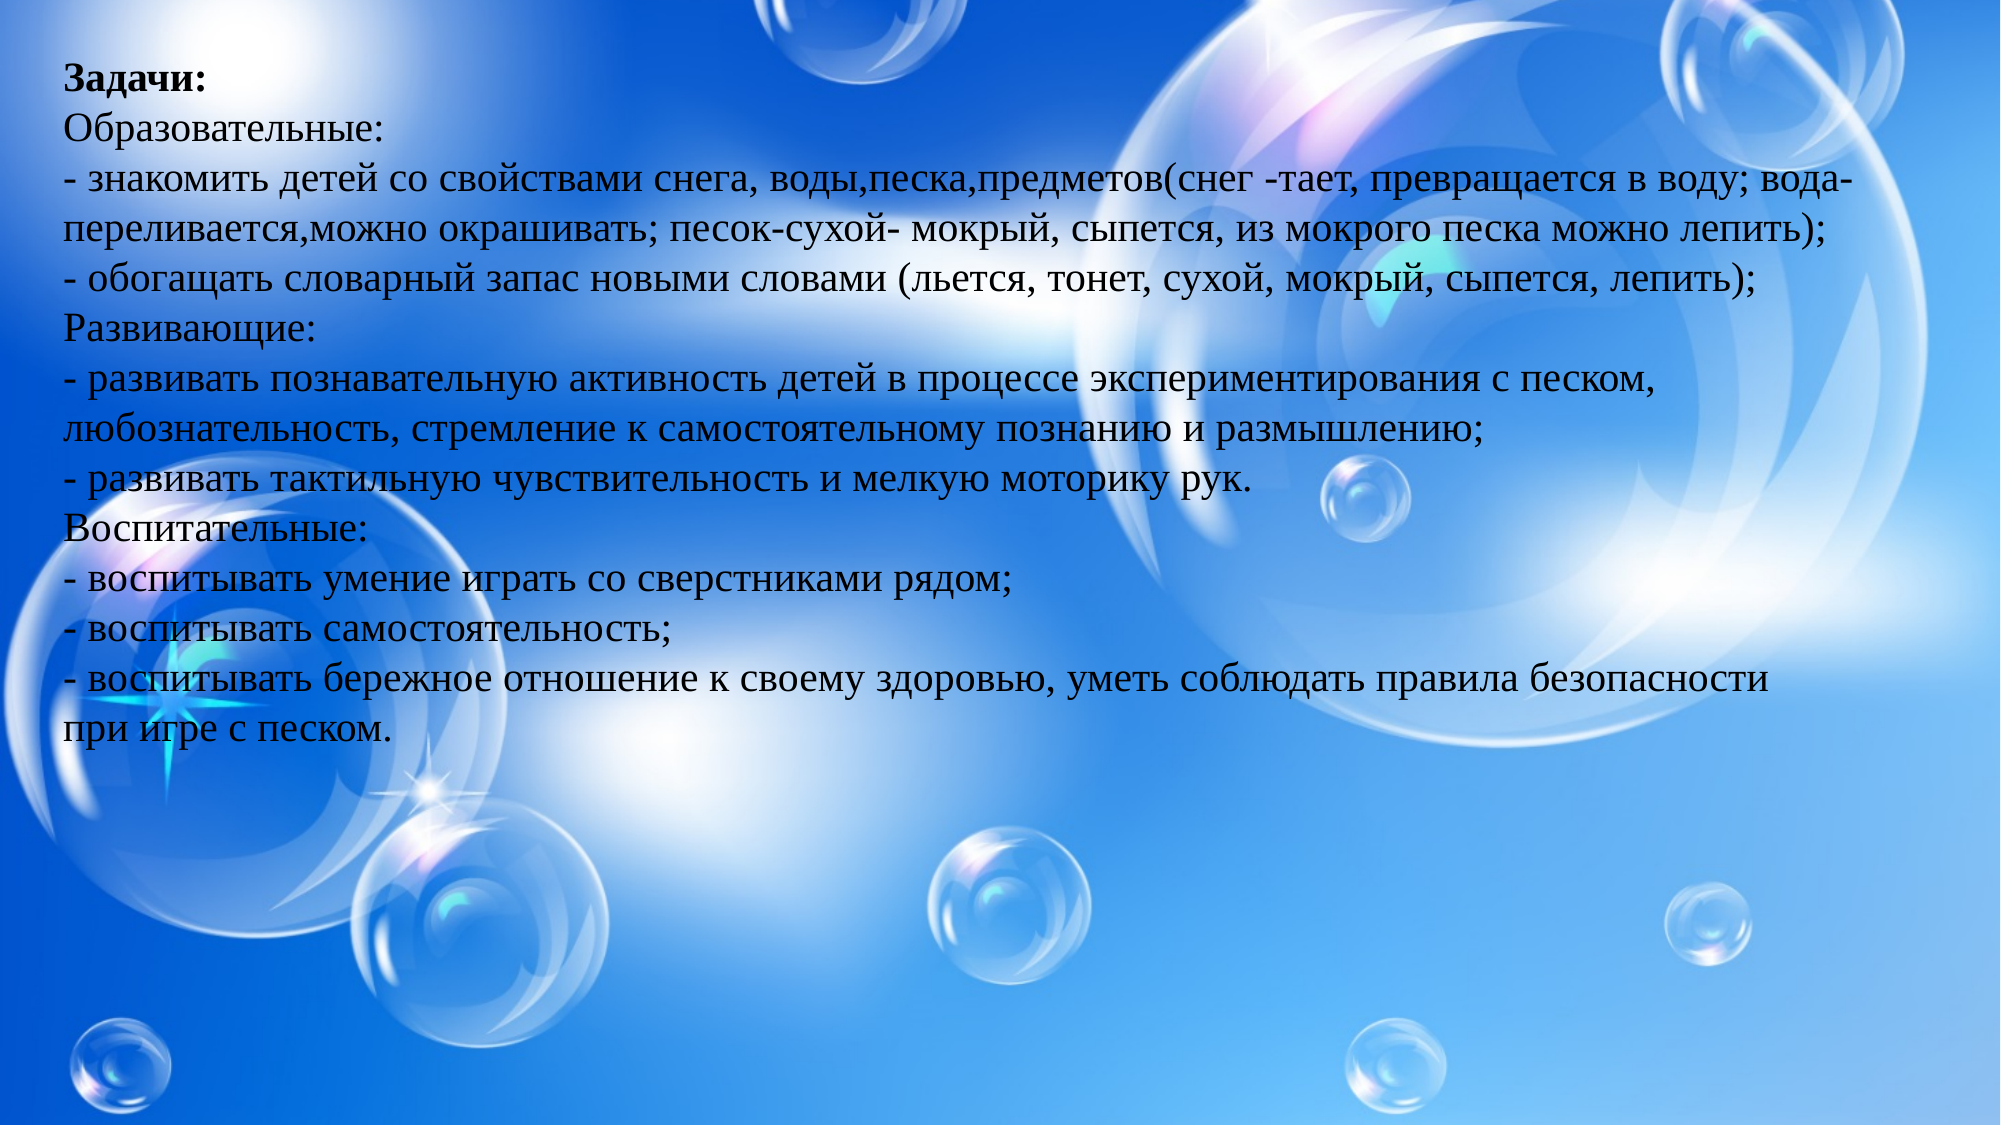

Задачи:
Образовательные:
- знакомить детей со свойствами снега, воды,песка,предметов(снег -тает, превращается в воду; вода-переливается,можно окрашивать; песок-сухой- мокрый, сыпется, из мокрого песка можно лепить);
- обогащать словарный запас новыми словами (льется, тонет, сухой, мокрый, сыпется, лепить);
Развивающие:
- развивать познавательную активность детей в процессе экспериментирования с песком,
любознательность, стремление к самостоятельному познанию и размышлению;
- развивать тактильную чувствительность и мелкую моторику рук.
Воспитательные:
- воспитывать умение играть со сверстниками рядом;
- воспитывать самостоятельность;
- воспитывать бережное отношение к своему здоровью, уметь соблюдать правила безопасности
при игре с песком.